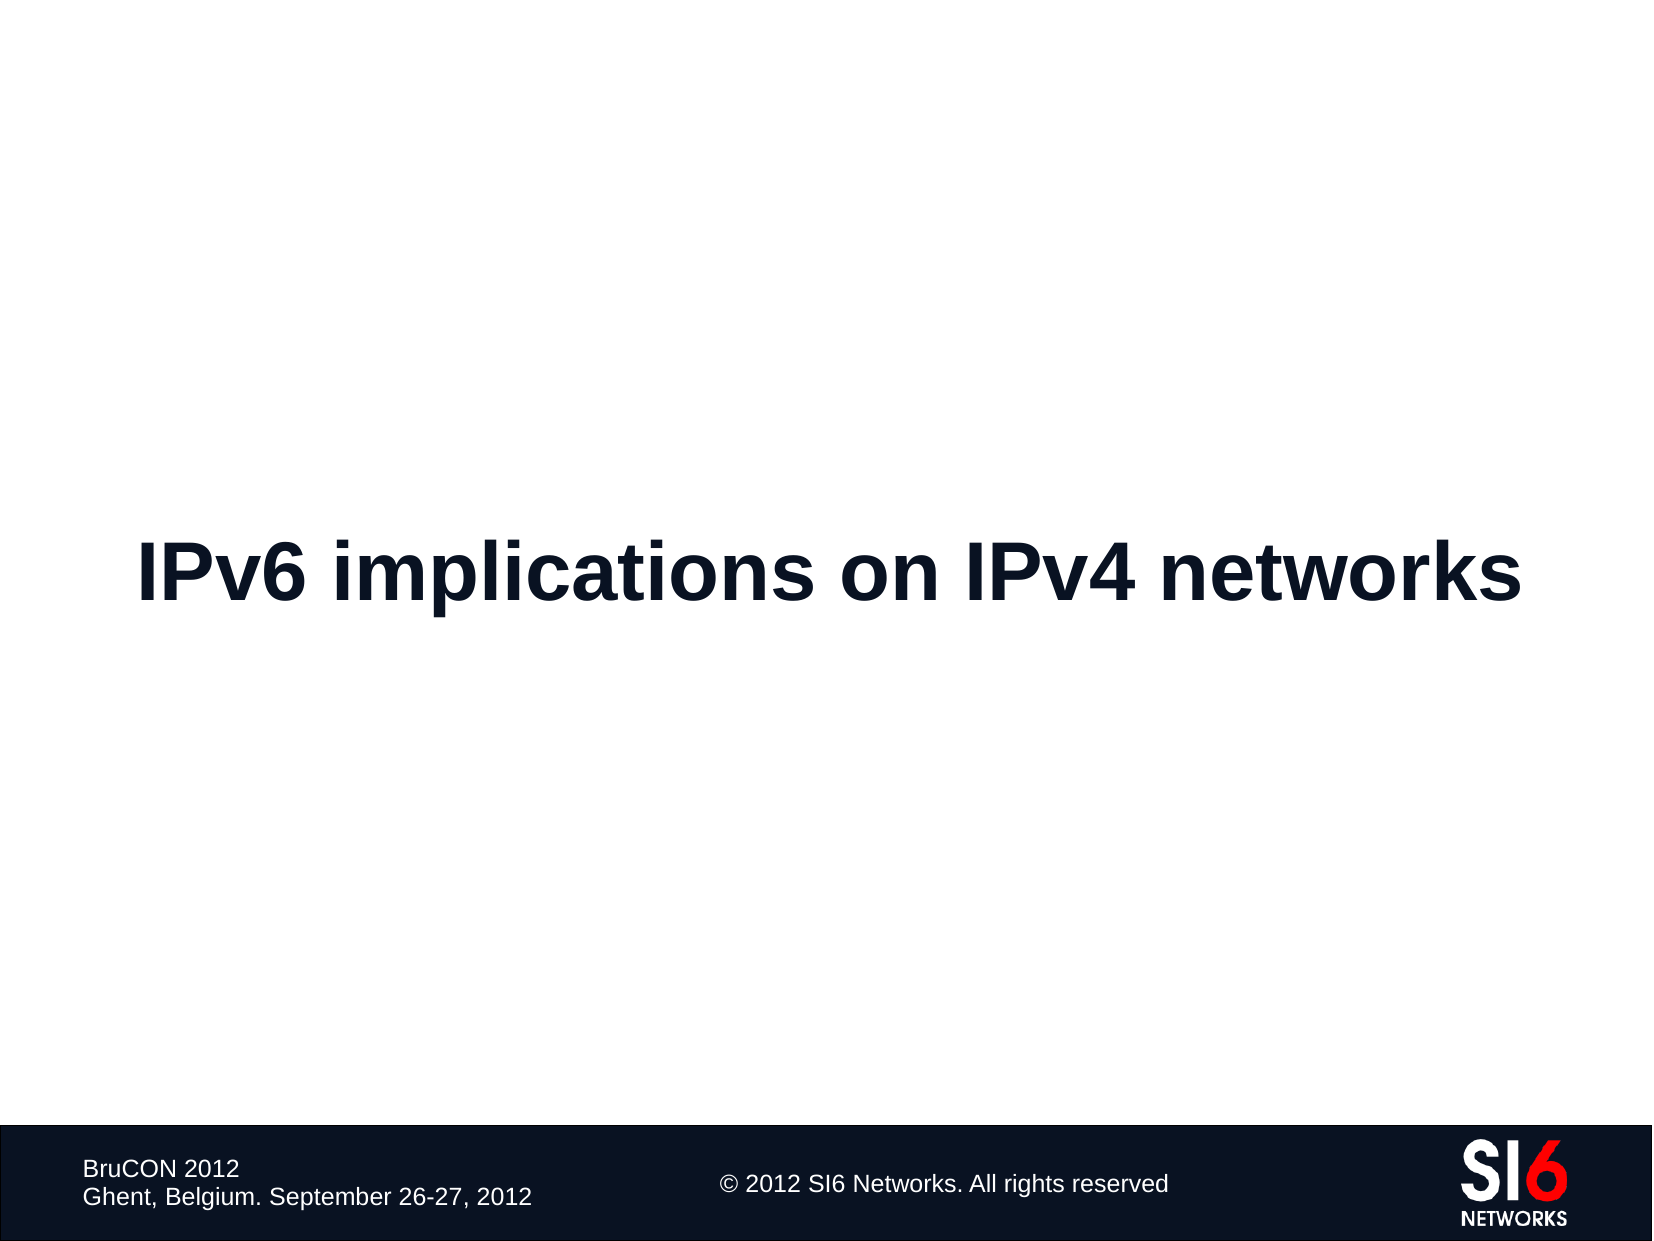

# IPv6 implications on IPv4 networks
45